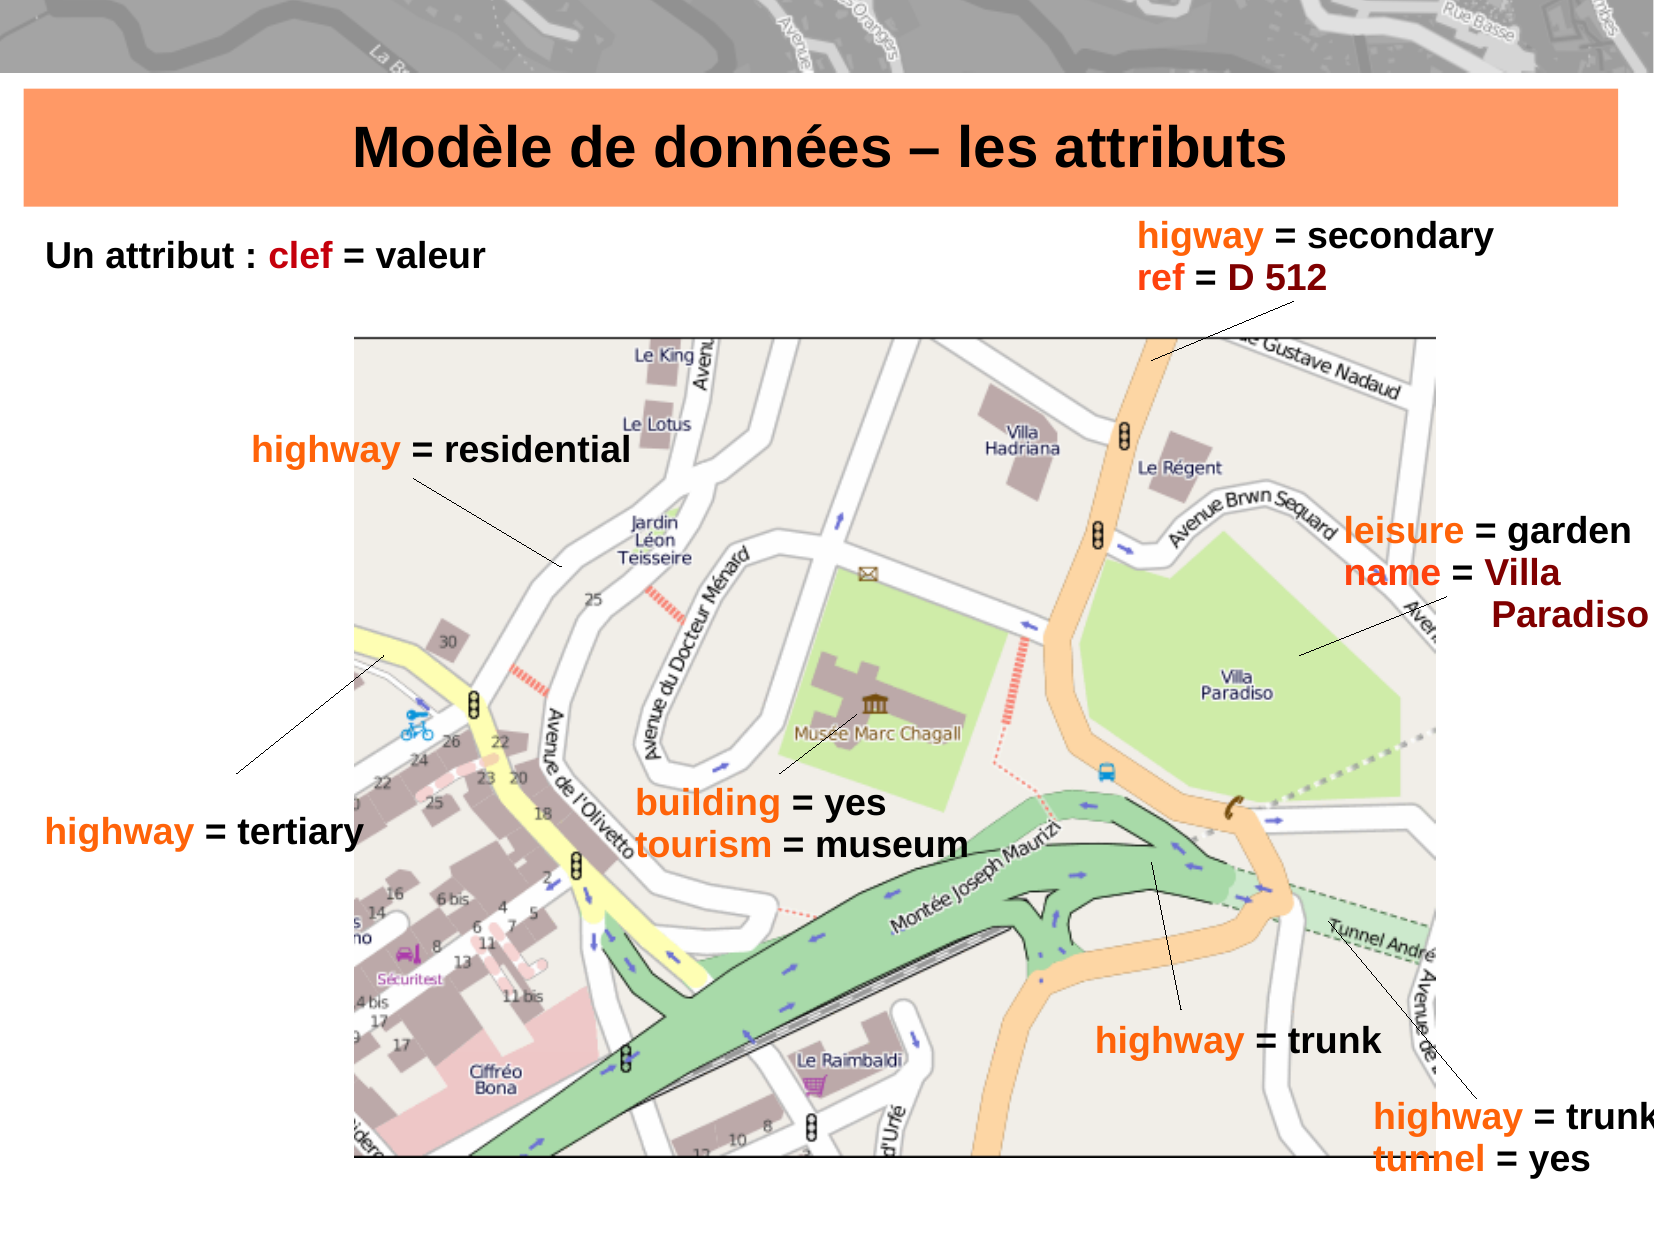

| | | | |
| --- | --- | --- | --- |
Modèle de données – les attributs
higway = secondary
ref = D 512
Un attribut : clef = valeur
highway = residential
leisure = garden
name = Villa
		Paradiso
building = yes
tourism = museum
highway = tertiary
highway = trunk
highway = trunk
tunnel = yes